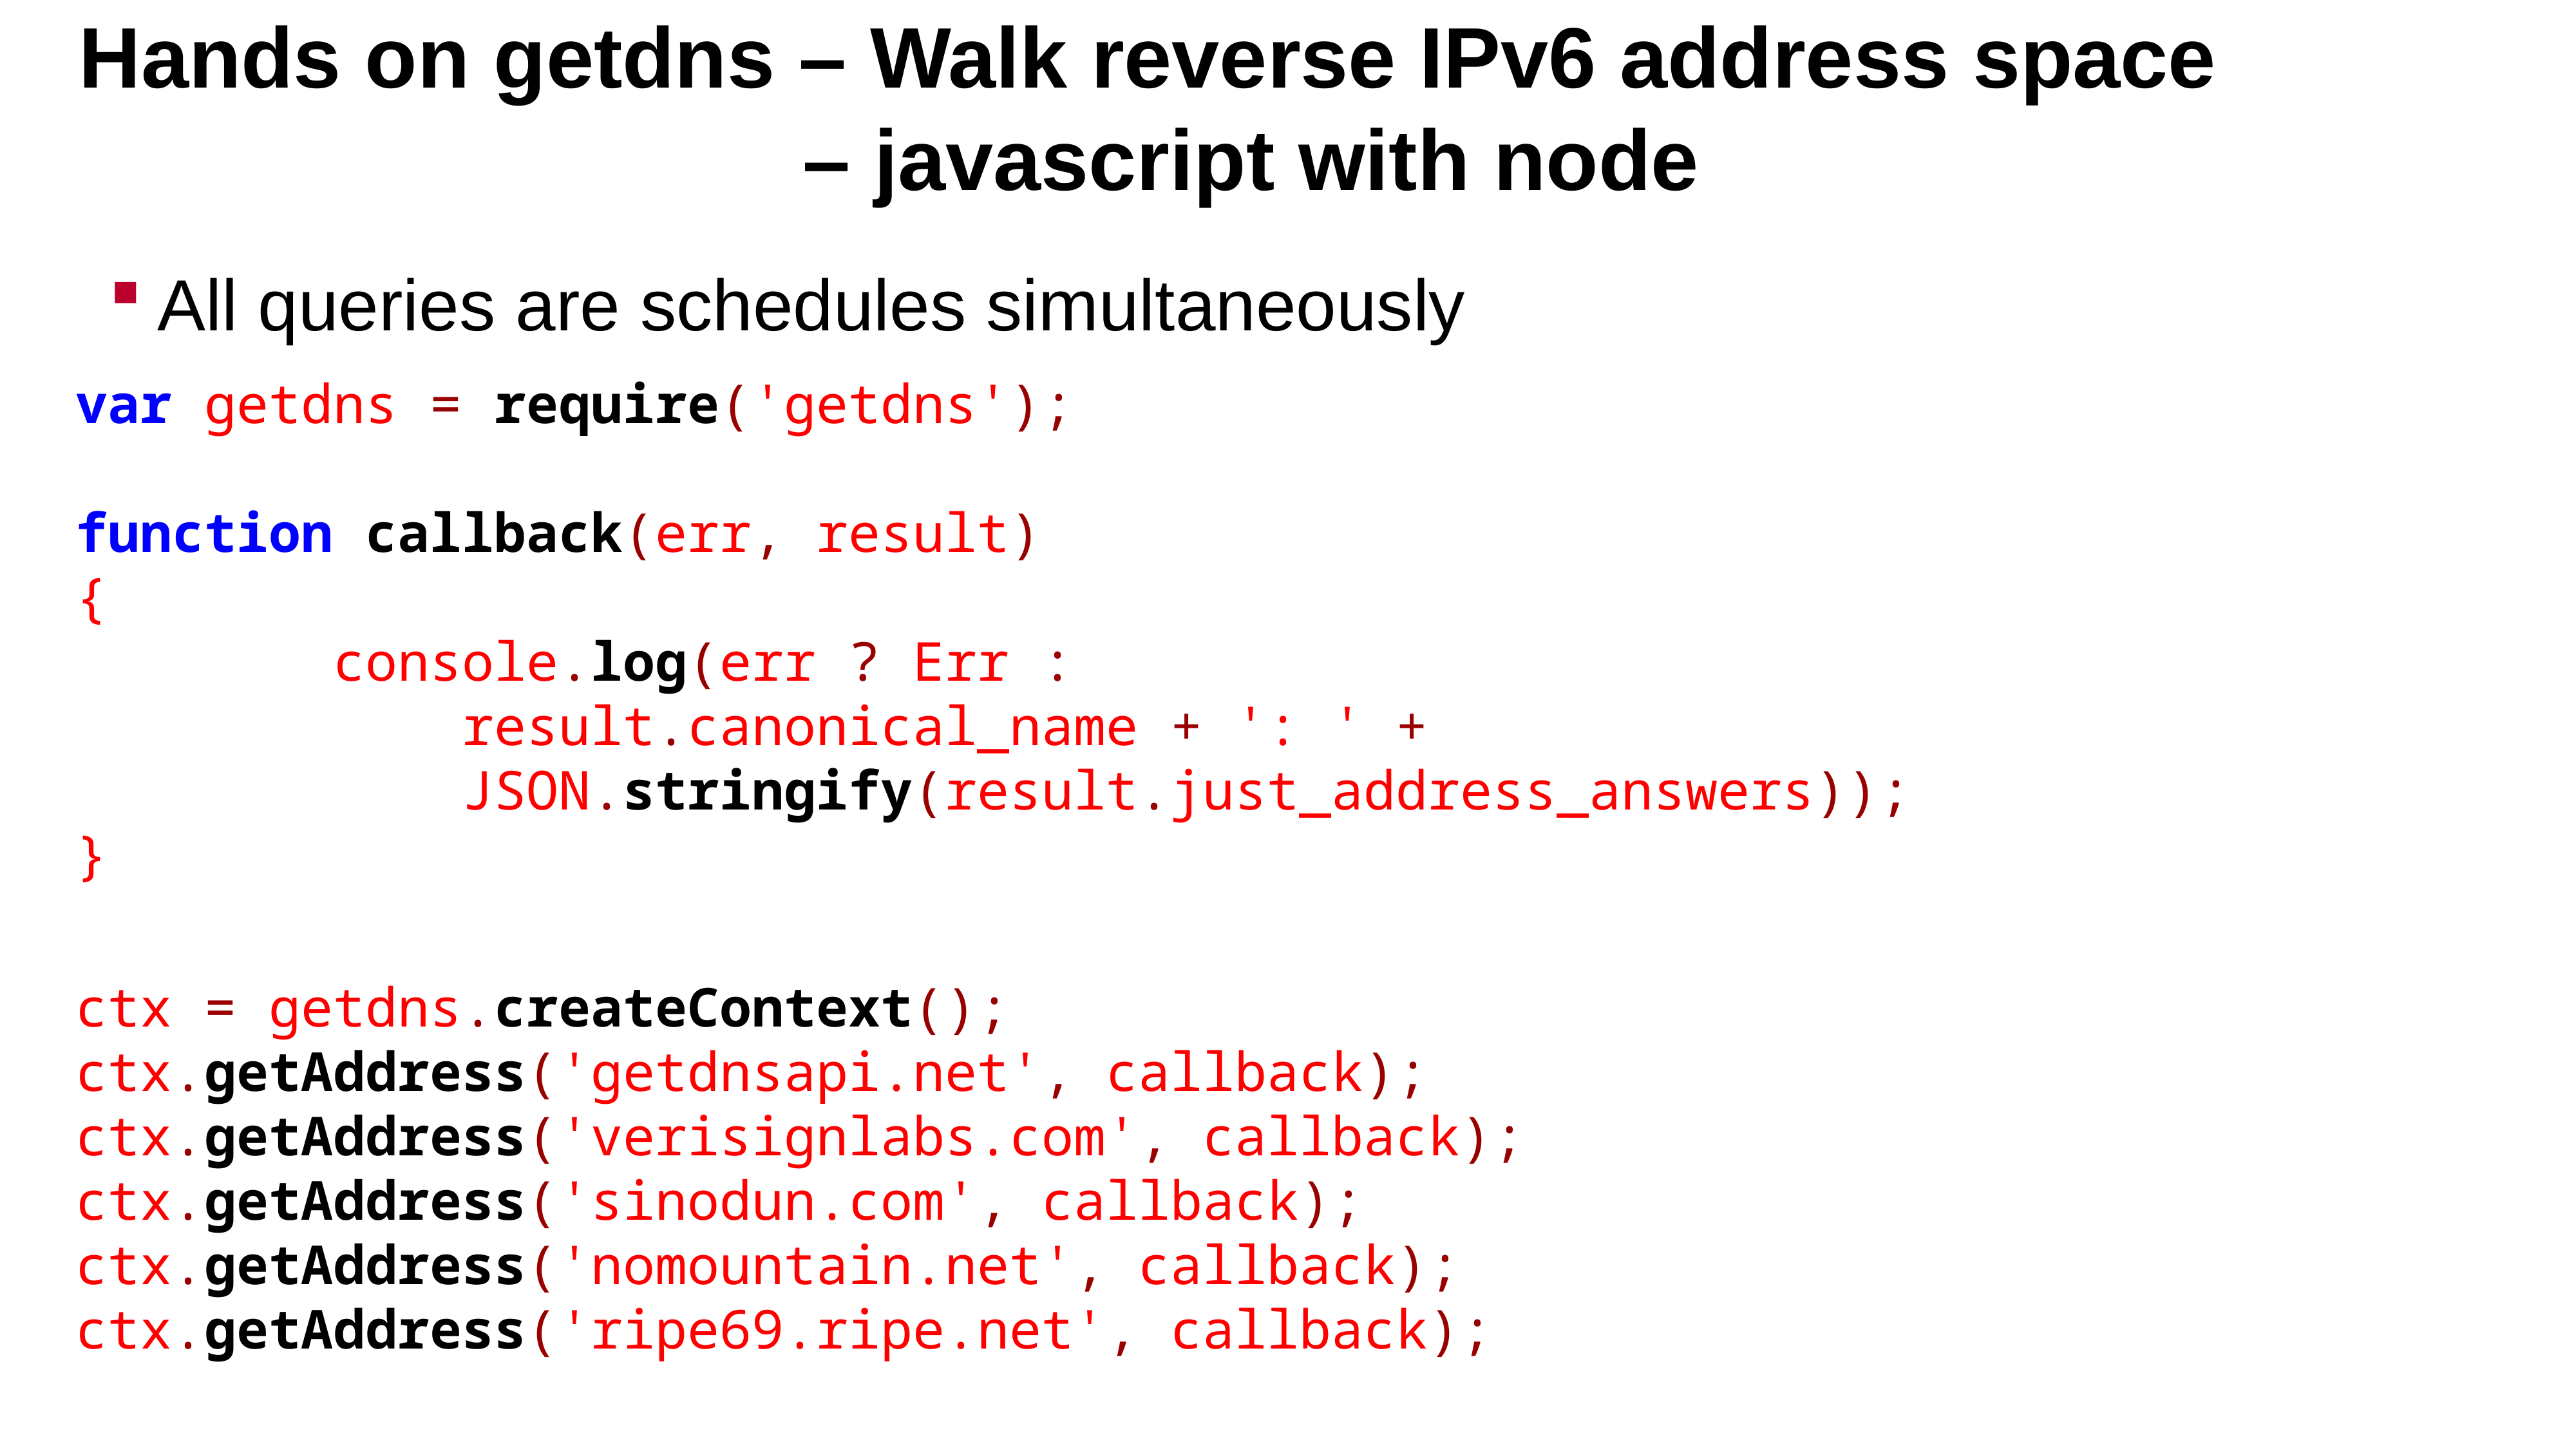

# Hands on getdns – Walk reverse IPv6 address space – javascript with node
All queries are schedules simultaneously
var getdns = require('getdns');
function callback(err, result)
{
 console.log(err ? Err :
 result.canonical_name + ': ' +
 JSON.stringify(result.just_address_answers));
}
ctx = getdns.createContext();
ctx.getAddress('getdnsapi.net', callback);
ctx.getAddress('verisignlabs.com', callback);
ctx.getAddress('sinodun.com', callback);
ctx.getAddress('nomountain.net', callback);
ctx.getAddress('ripe69.ripe.net', callback);